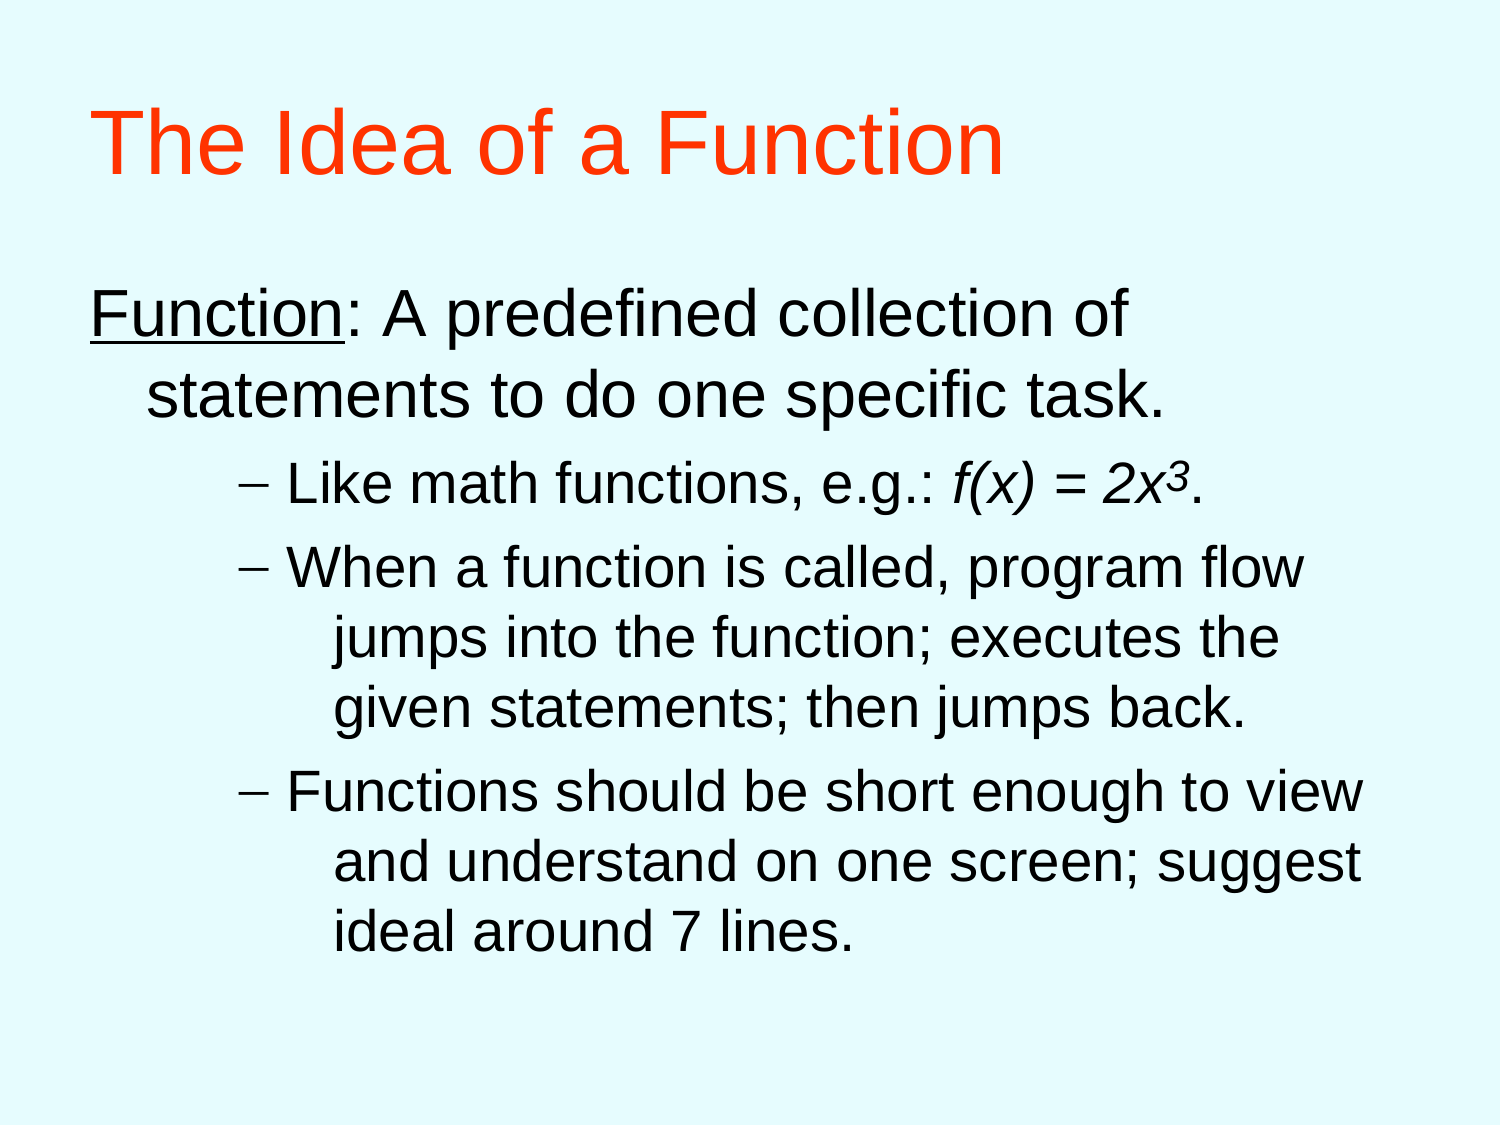

# The Idea of a Function
Function: A predefined collection of statements to do one specific task.
Like math functions, e.g.: f(x) = 2x3.
When a function is called, program flow jumps into the function; executes the given statements; then jumps back.
Functions should be short enough to view and understand on one screen; suggest ideal around 7 lines.